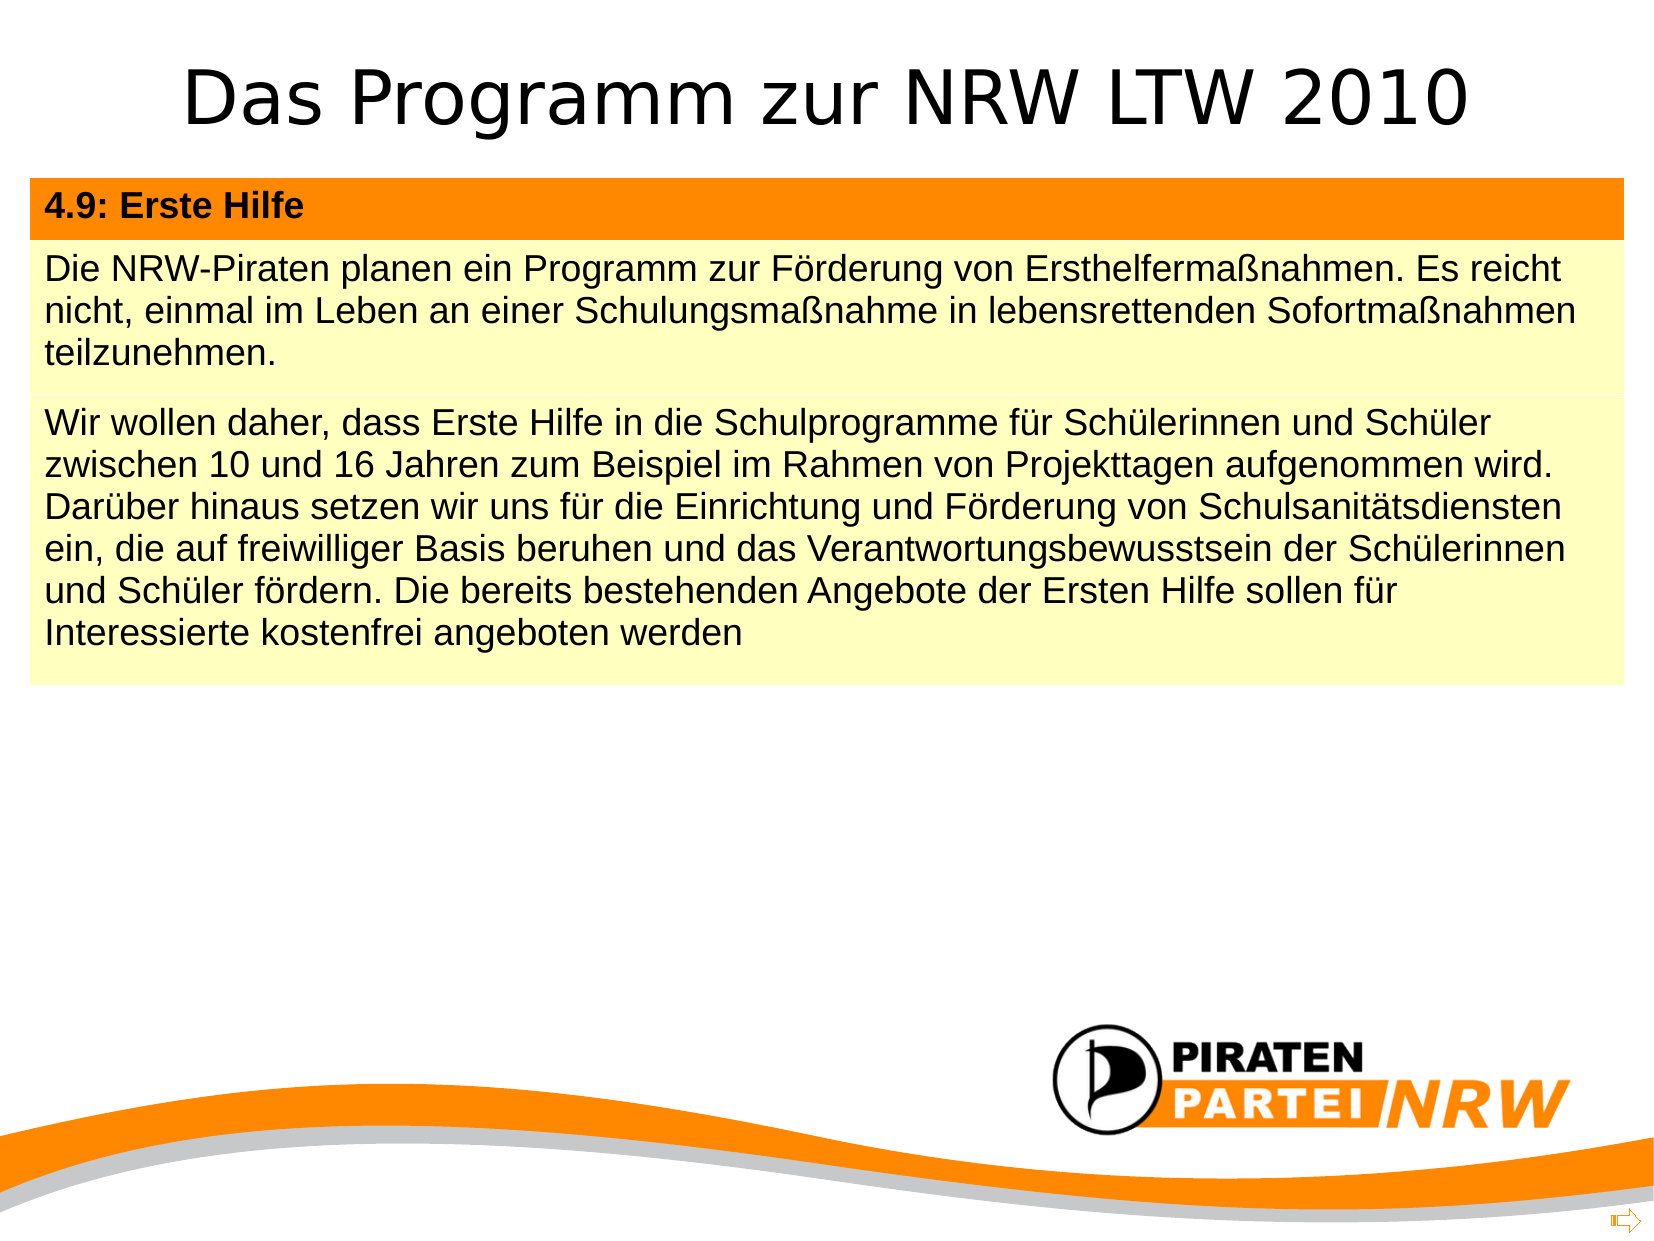

# Das Programm zur NRW LTW 2010
| 4.9: Erste Hilfe |
| --- |
| Die NRW-Piraten planen ein Programm zur Förderung von Ersthelfermaßnahmen. Es reicht nicht, einmal im Leben an einer Schulungsmaßnahme in lebensrettenden Sofortmaßnahmen teilzunehmen. |
| Wir wollen daher, dass Erste Hilfe in die Schulprogramme für Schülerinnen und Schüler zwischen 10 und 16 Jahren zum Beispiel im Rahmen von Projekttagen aufgenommen wird. Darüber hinaus setzen wir uns für die Einrichtung und Förderung von Schulsanitätsdiensten ein, die auf freiwilliger Basis beruhen und das Verantwortungsbewusstsein der Schülerinnen und Schüler fördern. Die bereits bestehenden Angebote der Ersten Hilfe sollen für Interessierte kostenfrei angeboten werden |